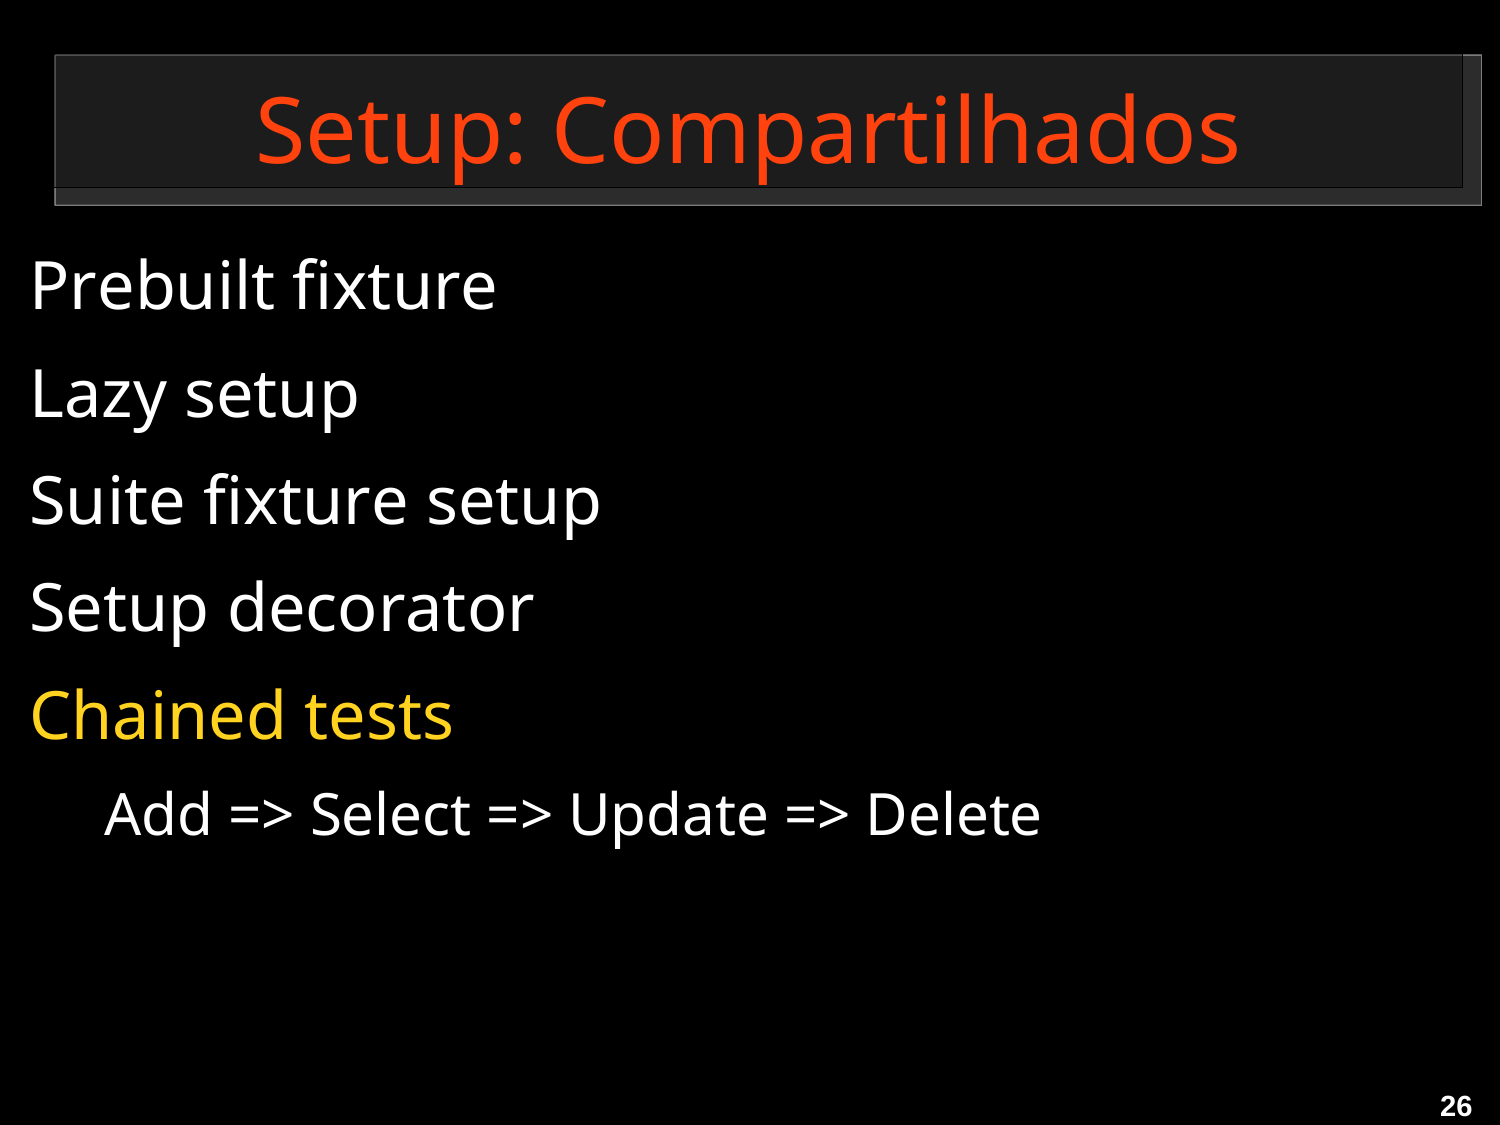

# Setup: Compartilhados
Prebuilt fixture
Lazy setup
Suite fixture setup
Setup decorator
Chained tests
Add => Select => Update => Delete
26